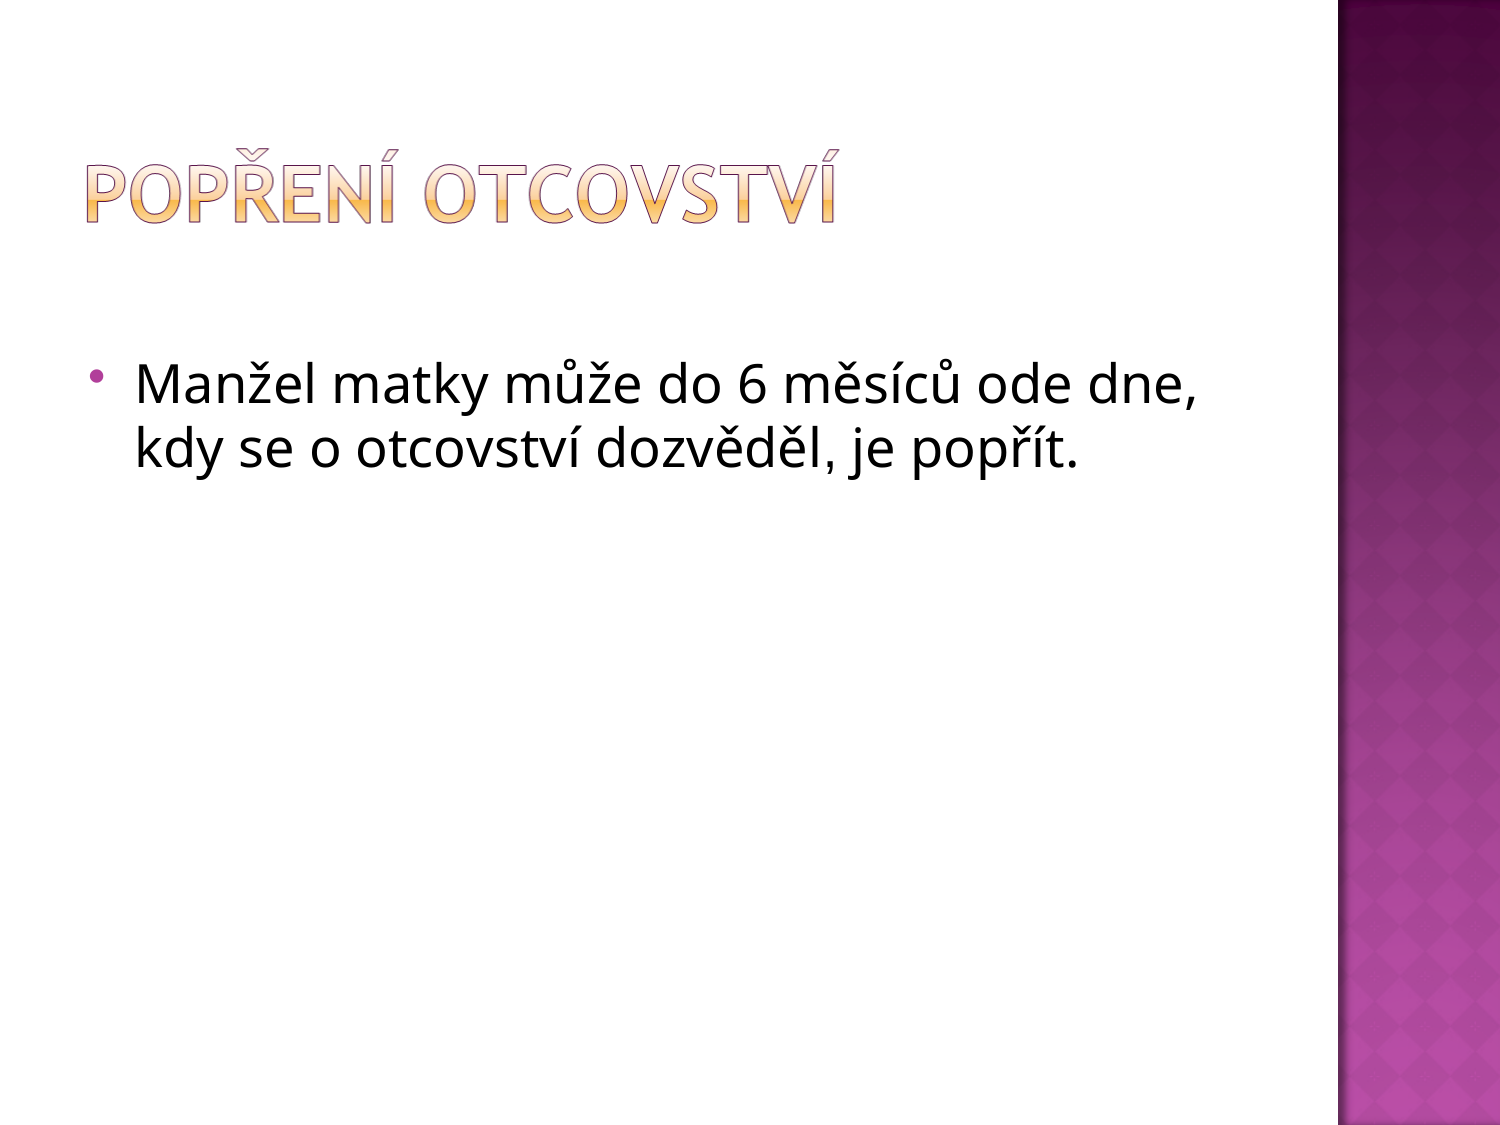

# Manžel matky může do 6 měsíců ode dne, kdy se o otcovství dozvěděl, je popřít.